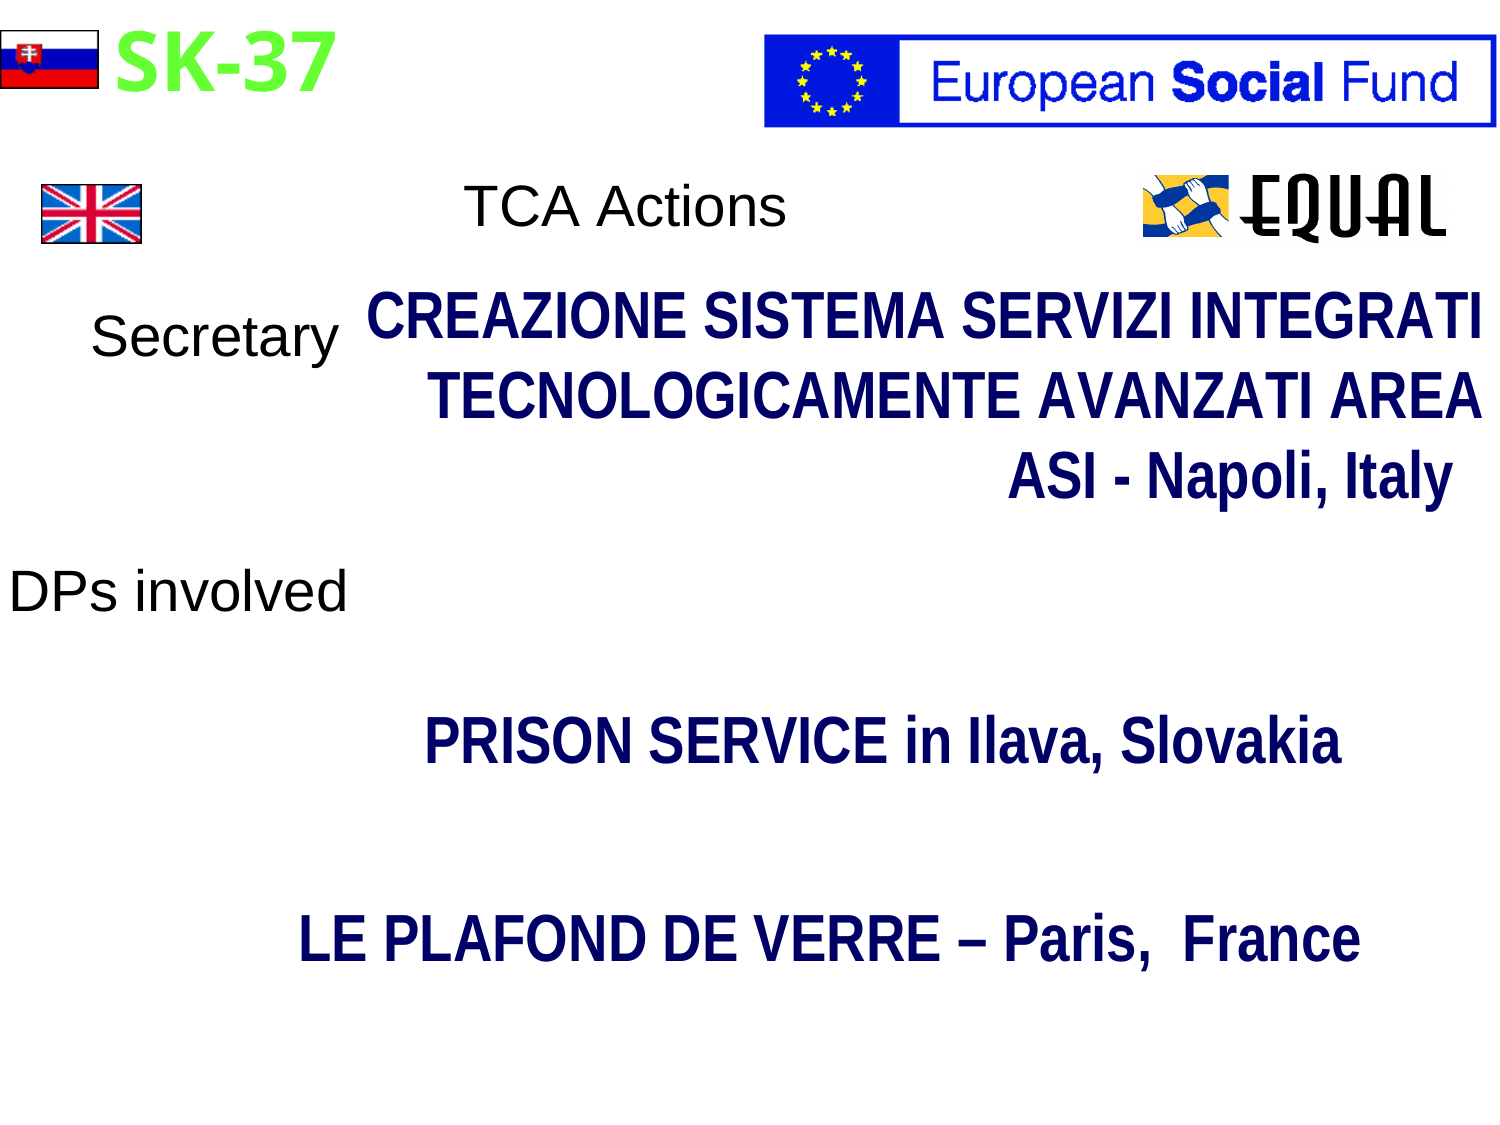

SK-37
TCA Actions
CREAZIONE SISTEMA SERVIZI INTEGRATI TECNOLOGICAMENTE AVANZATI AREA ASI - Napoli, Italy
Secretary
DPs involved
PRISON SERVICE in Ilava, Slovakia
LE PLAFOND DE VERRE – Paris, France
17